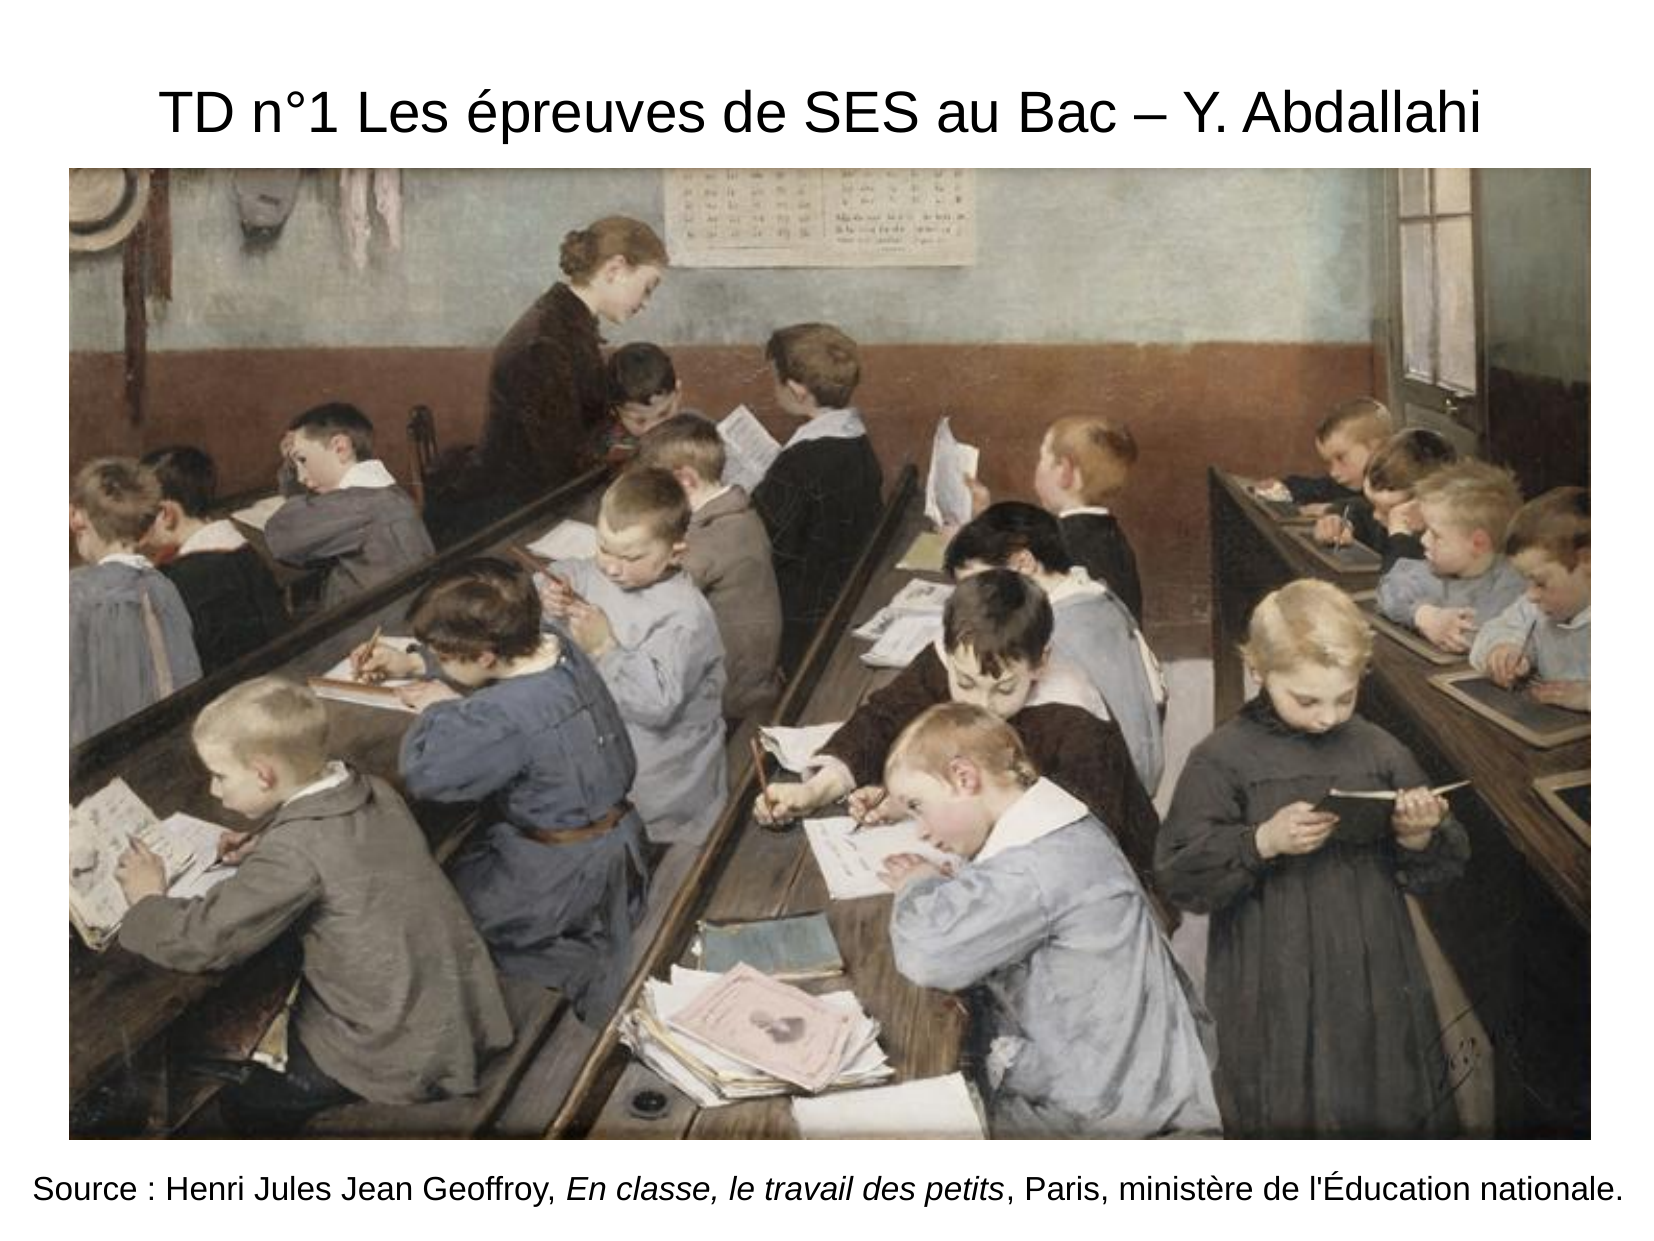

# TD n°1 Les épreuves de SES au Bac – Y. Abdallahi
Source : Henri Jules Jean Geoffroy, En classe, le travail des petits, Paris, ministère de l'Éducation nationale.